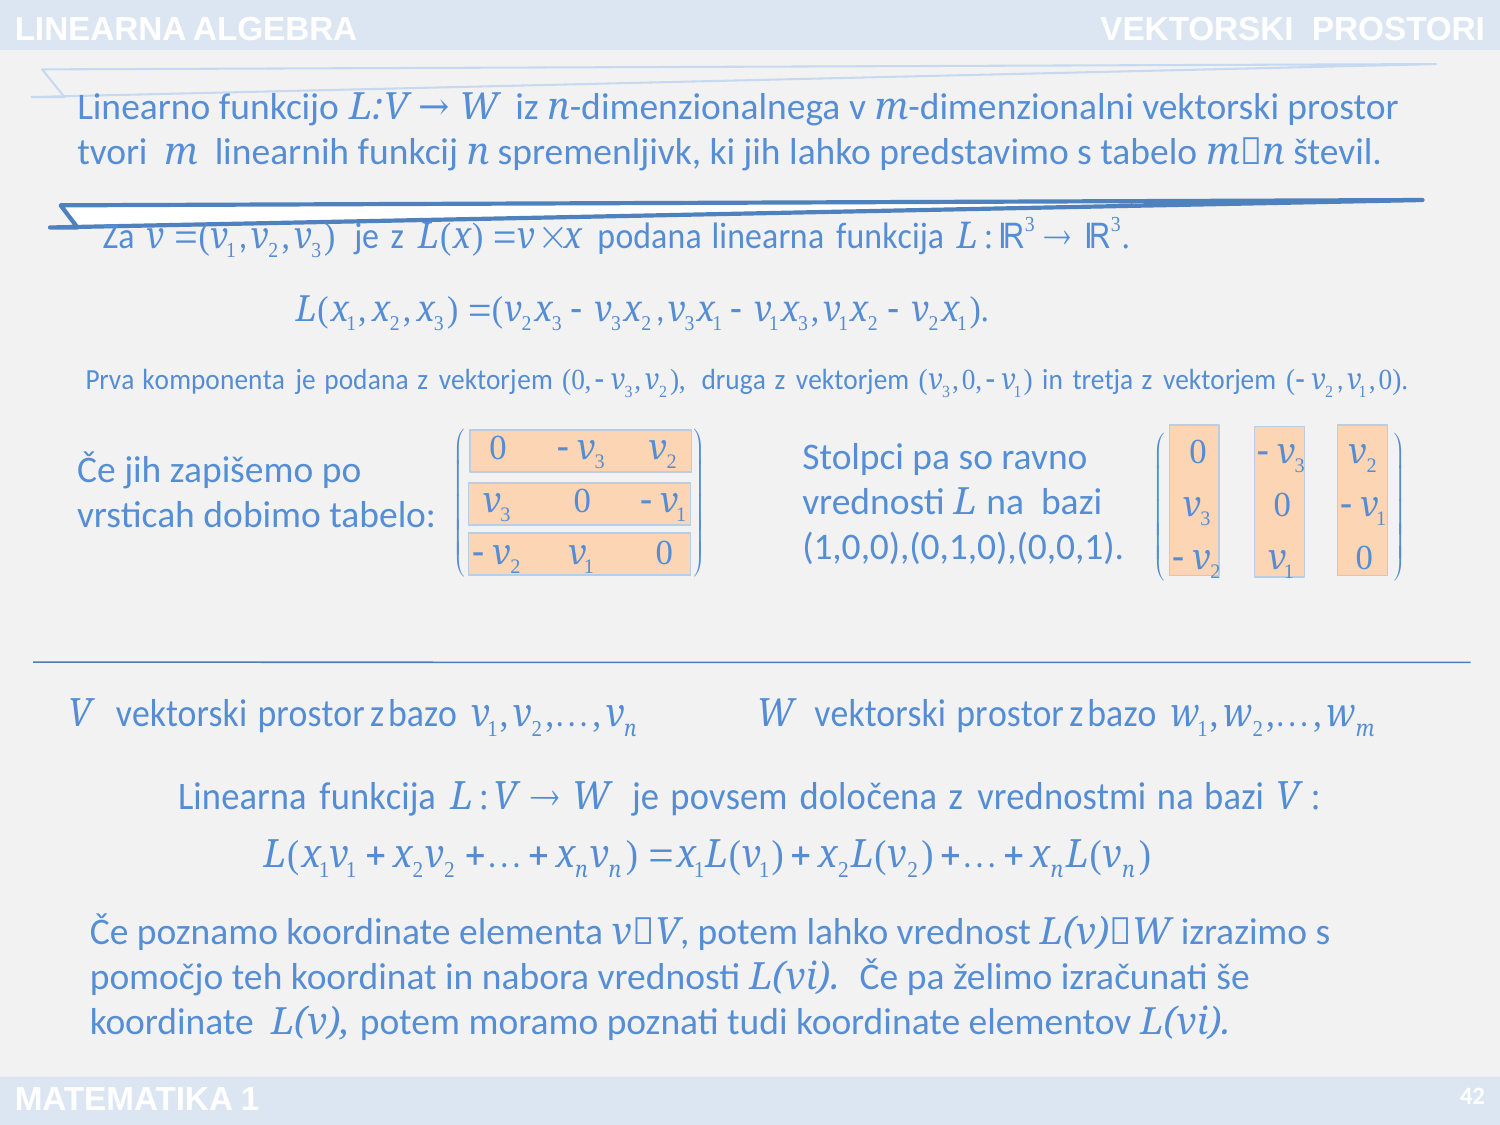

LINEARNA ALGEBRA
VEKTORSKI PROSTORI
Linearno funkcijo L:V → W iz n-dimenzionalnega v m-dimenzionalni vektorski prostor tvori m linearnih funkcij n spremenljivk, ki jih lahko predstavimo s tabelo mn števil.
Stolpci pa so ravno vrednosti L na bazi (1,0,0),(0,1,0),(0,0,1).
Če jih zapišemo po vrsticah dobimo tabelo:
Če poznamo koordinate elementa vV, potem lahko vrednost L(v)W izrazimo s pomočjo teh koordinat in nabora vrednosti L(vi). Če pa želimo izračunati še koordinate L(v), potem moramo poznati tudi koordinate elementov L(vi).
MATEMATIKA 1